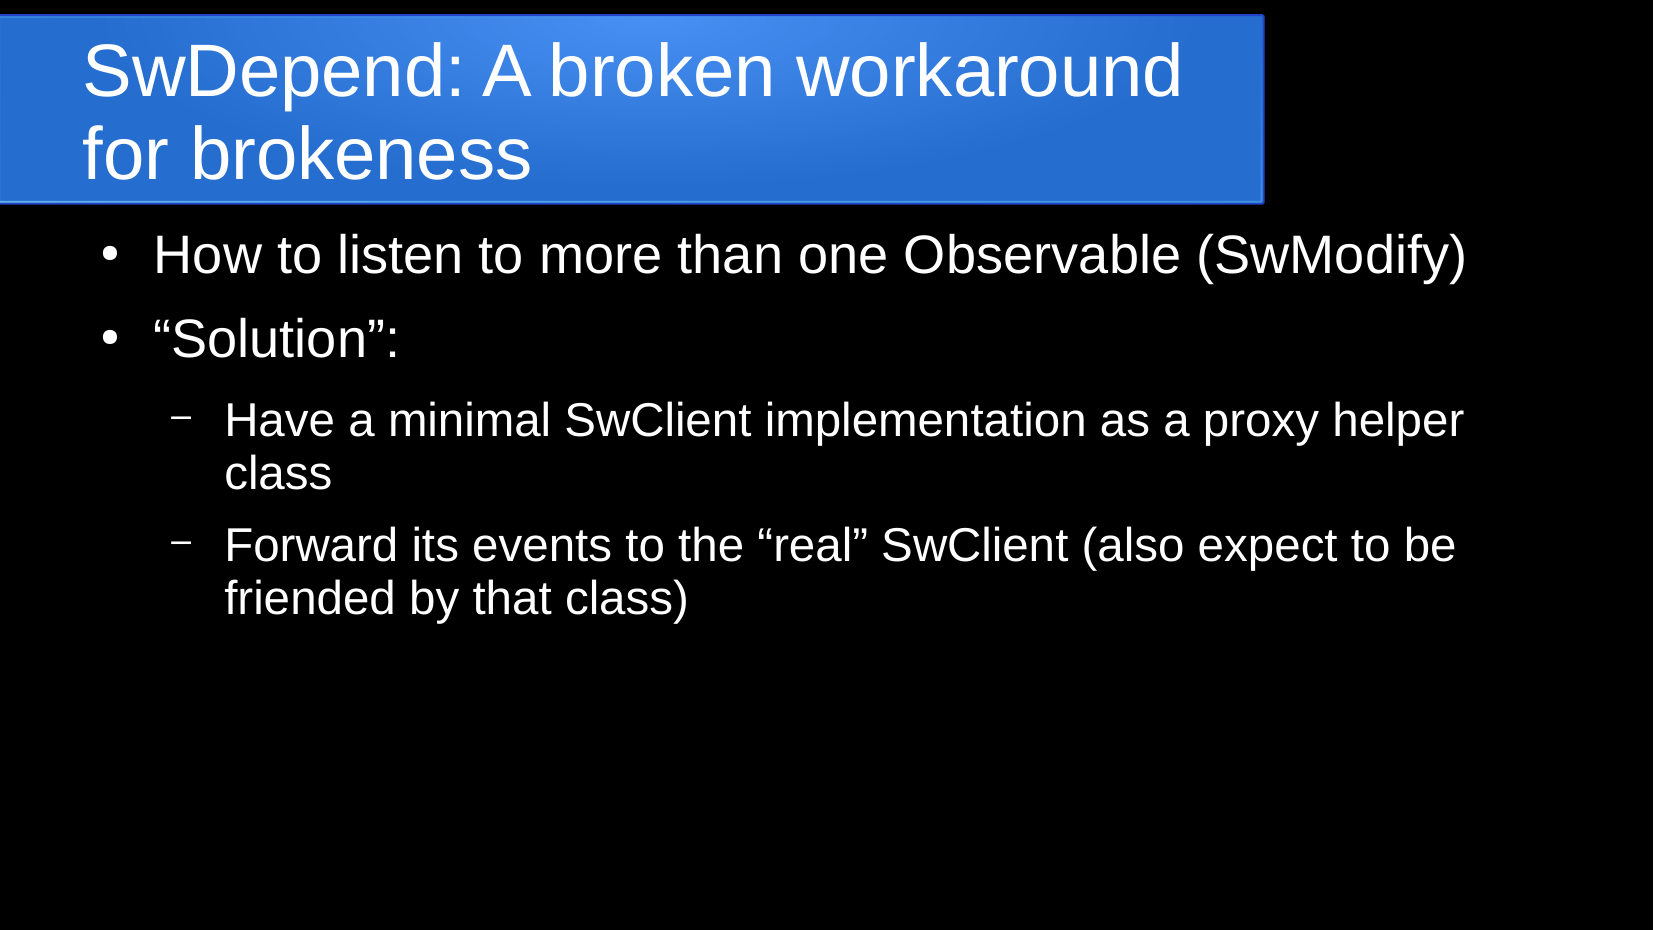

# SwDepend: A broken workaround for brokeness
How to listen to more than one Observable (SwModify)
“Solution”:
Have a minimal SwClient implementation as a proxy helper class
Forward its events to the “real” SwClient (also expect to be friended by that class)